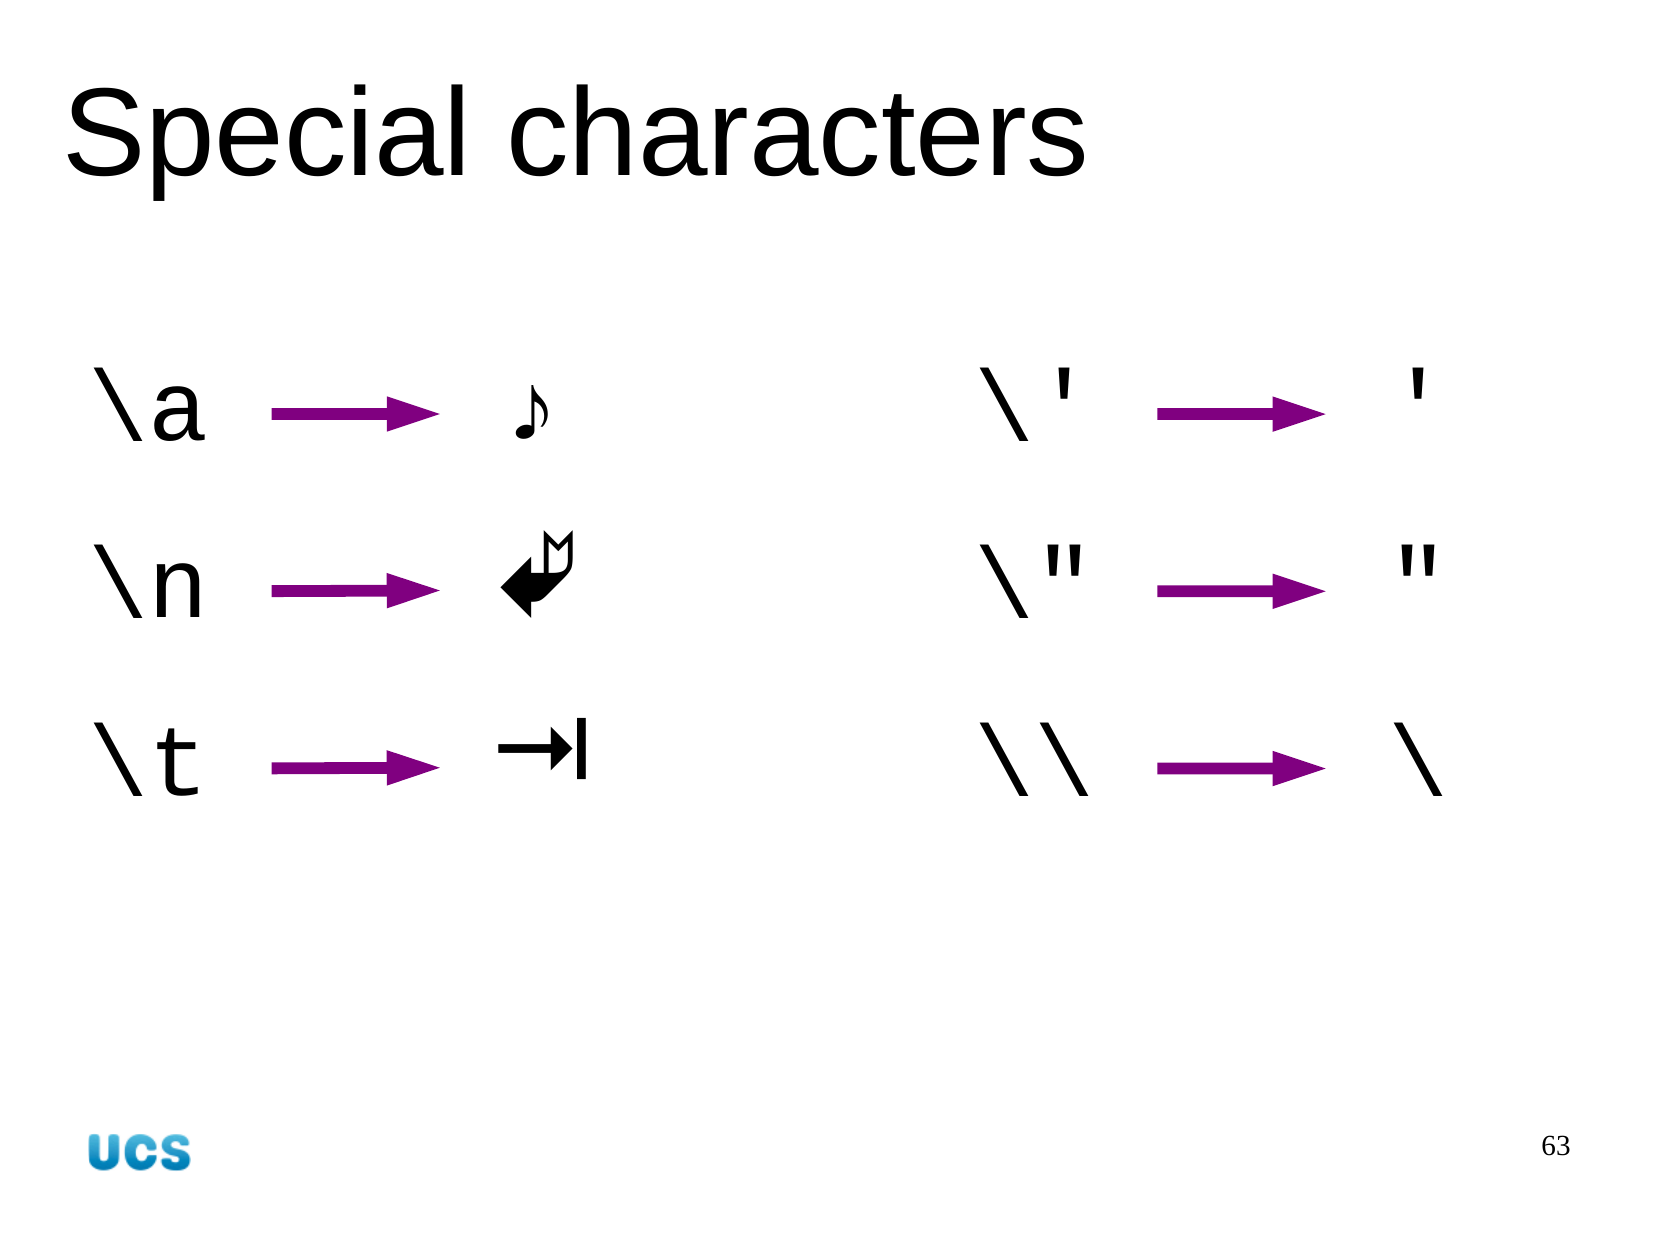

Special characters
\a
 ♪
\'
 '
\n
\"
 "
 
\t
\\
 \
 ⇥
63